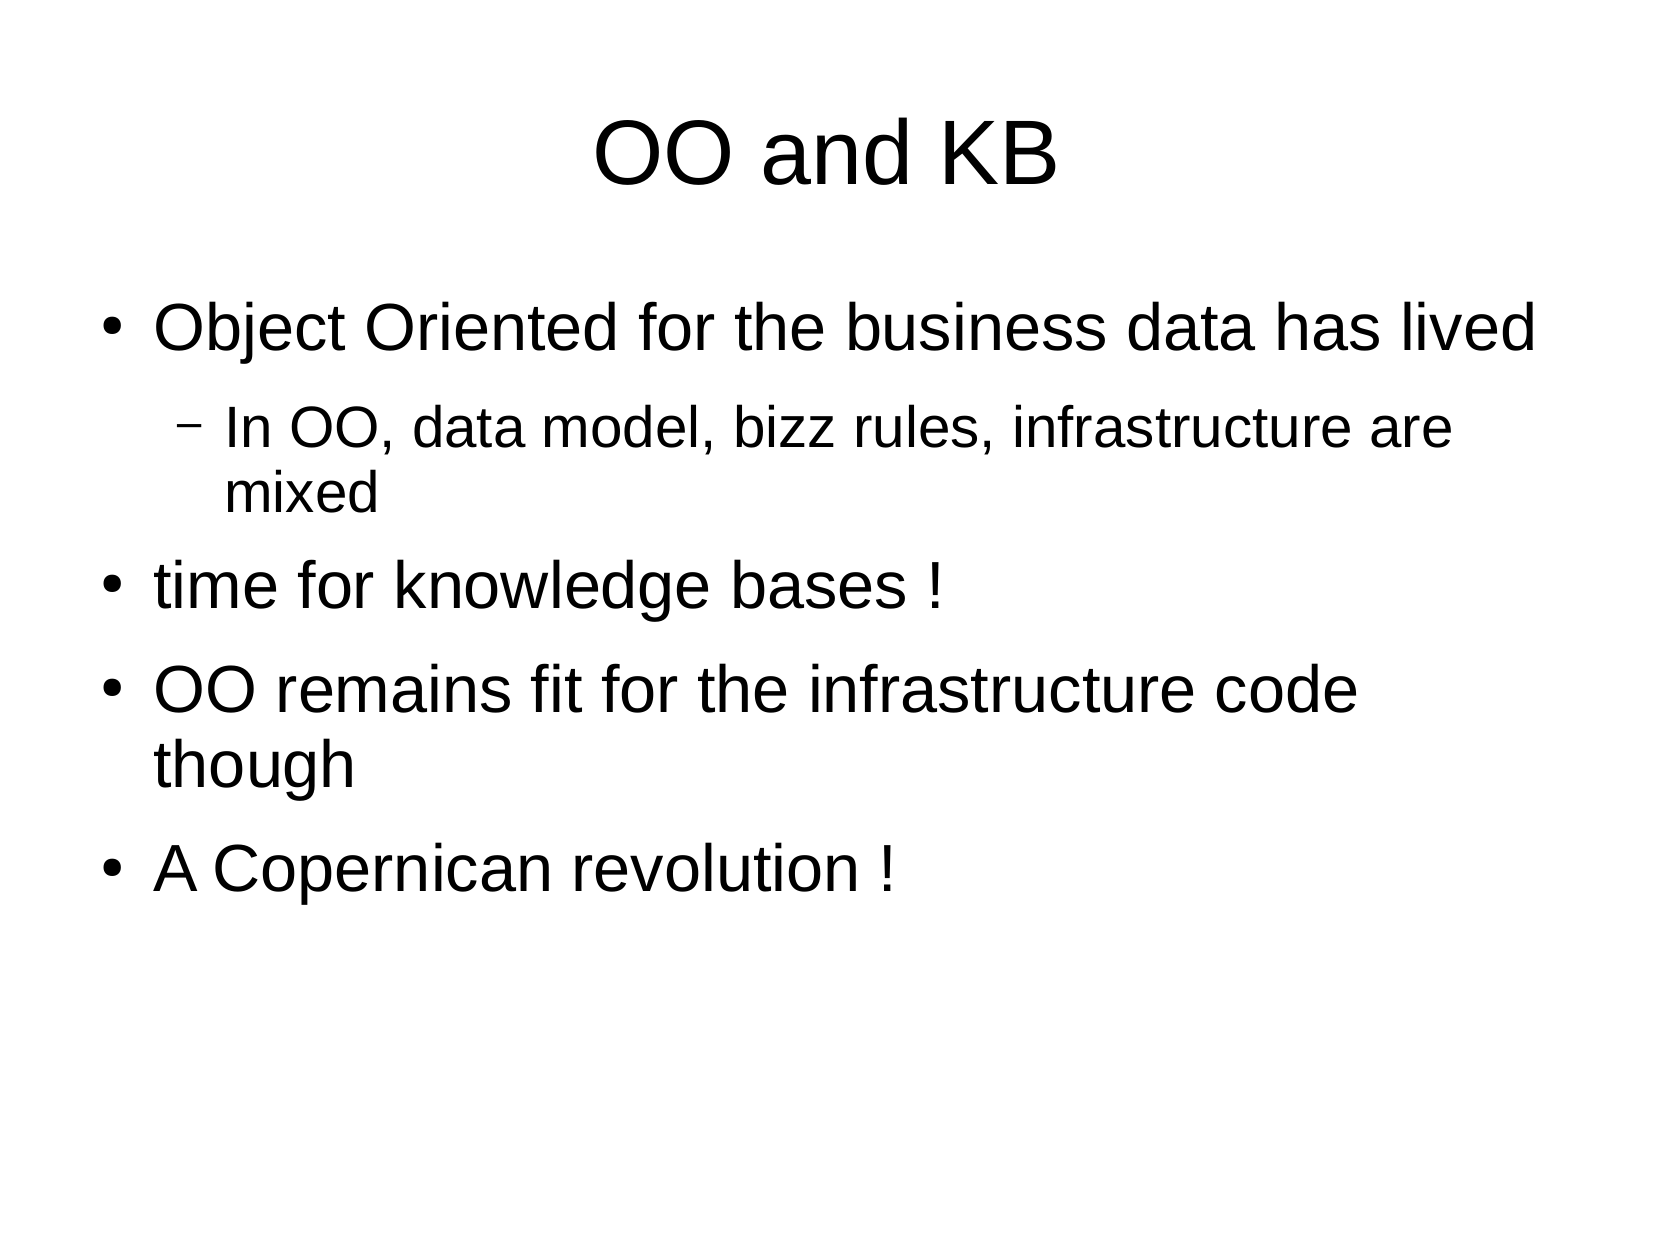

# OO and KB
Object Oriented for the business data has lived
In OO, data model, bizz rules, infrastructure are mixed
time for knowledge bases !
OO remains fit for the infrastructure code though
A Copernican revolution !